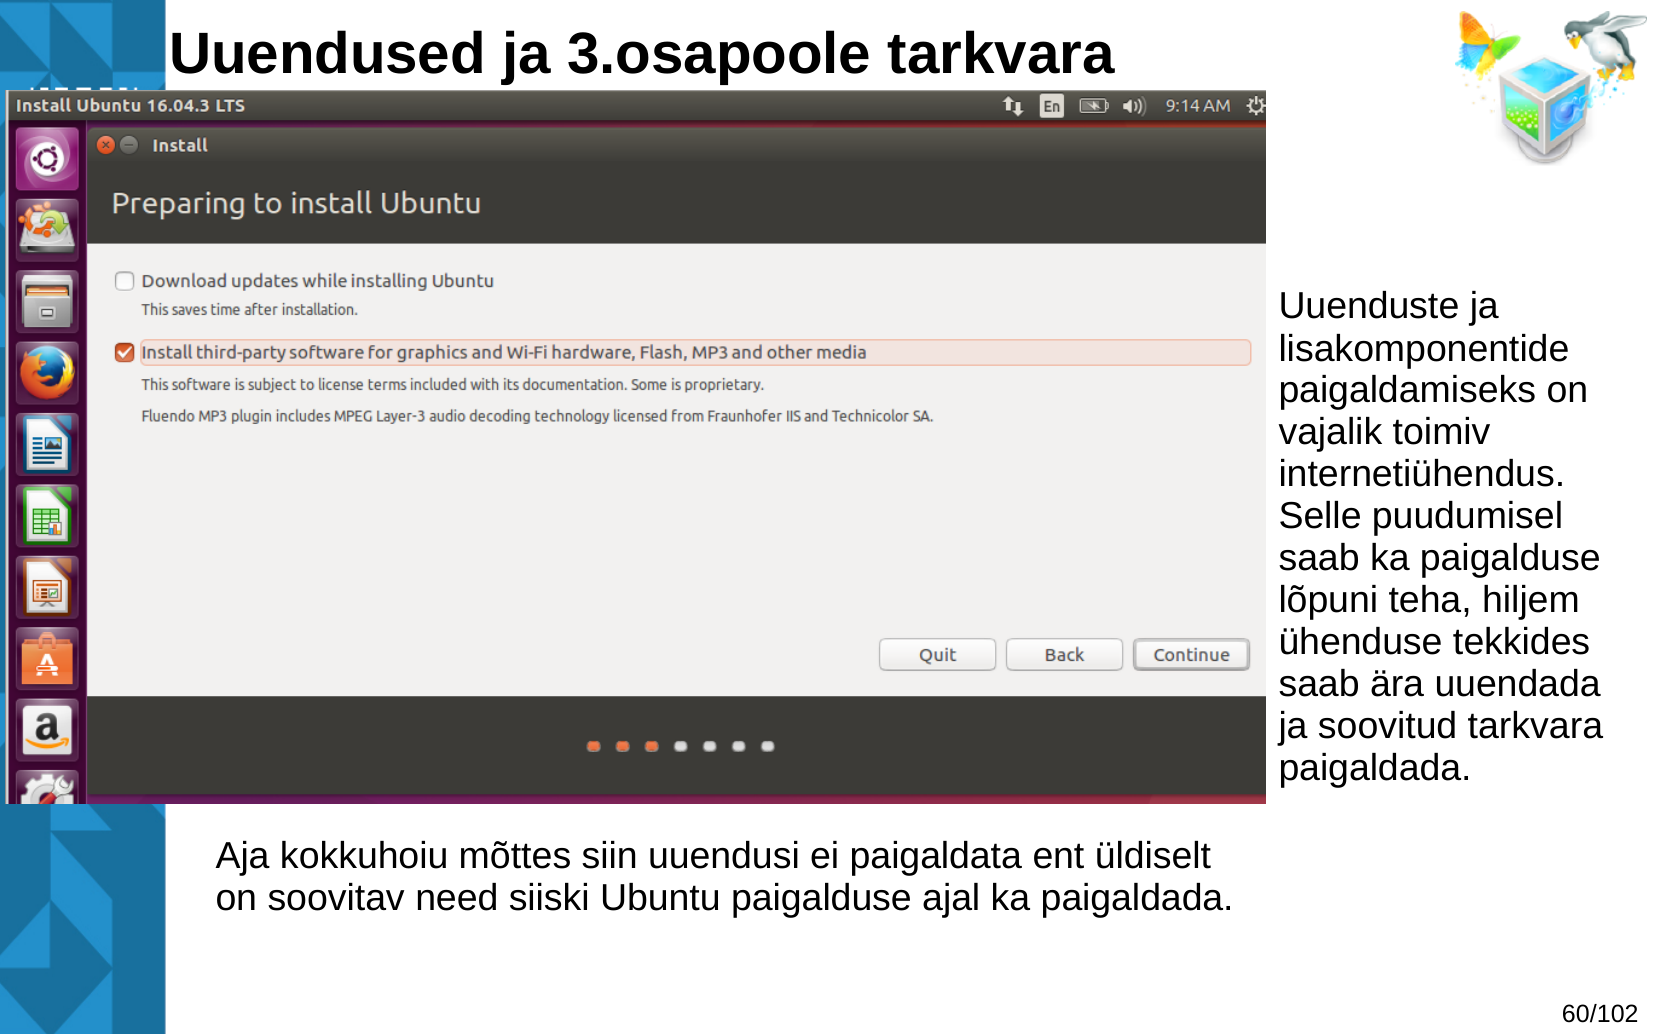

# Uuendused ja 3.osapoole tarkvara
Uuenduste ja lisakomponentide paigaldamiseks on vajalik toimiv internetiühendus. Selle puudumisel saab ka paigalduse lõpuni teha, hiljem ühenduse tekkides saab ära uuendada ja soovitud tarkvara paigaldada.
Aja kokkuhoiu mõttes siin uuendusi ei paigaldata ent üldiselt on soovitav need siiski Ubuntu paigalduse ajal ka paigaldada.